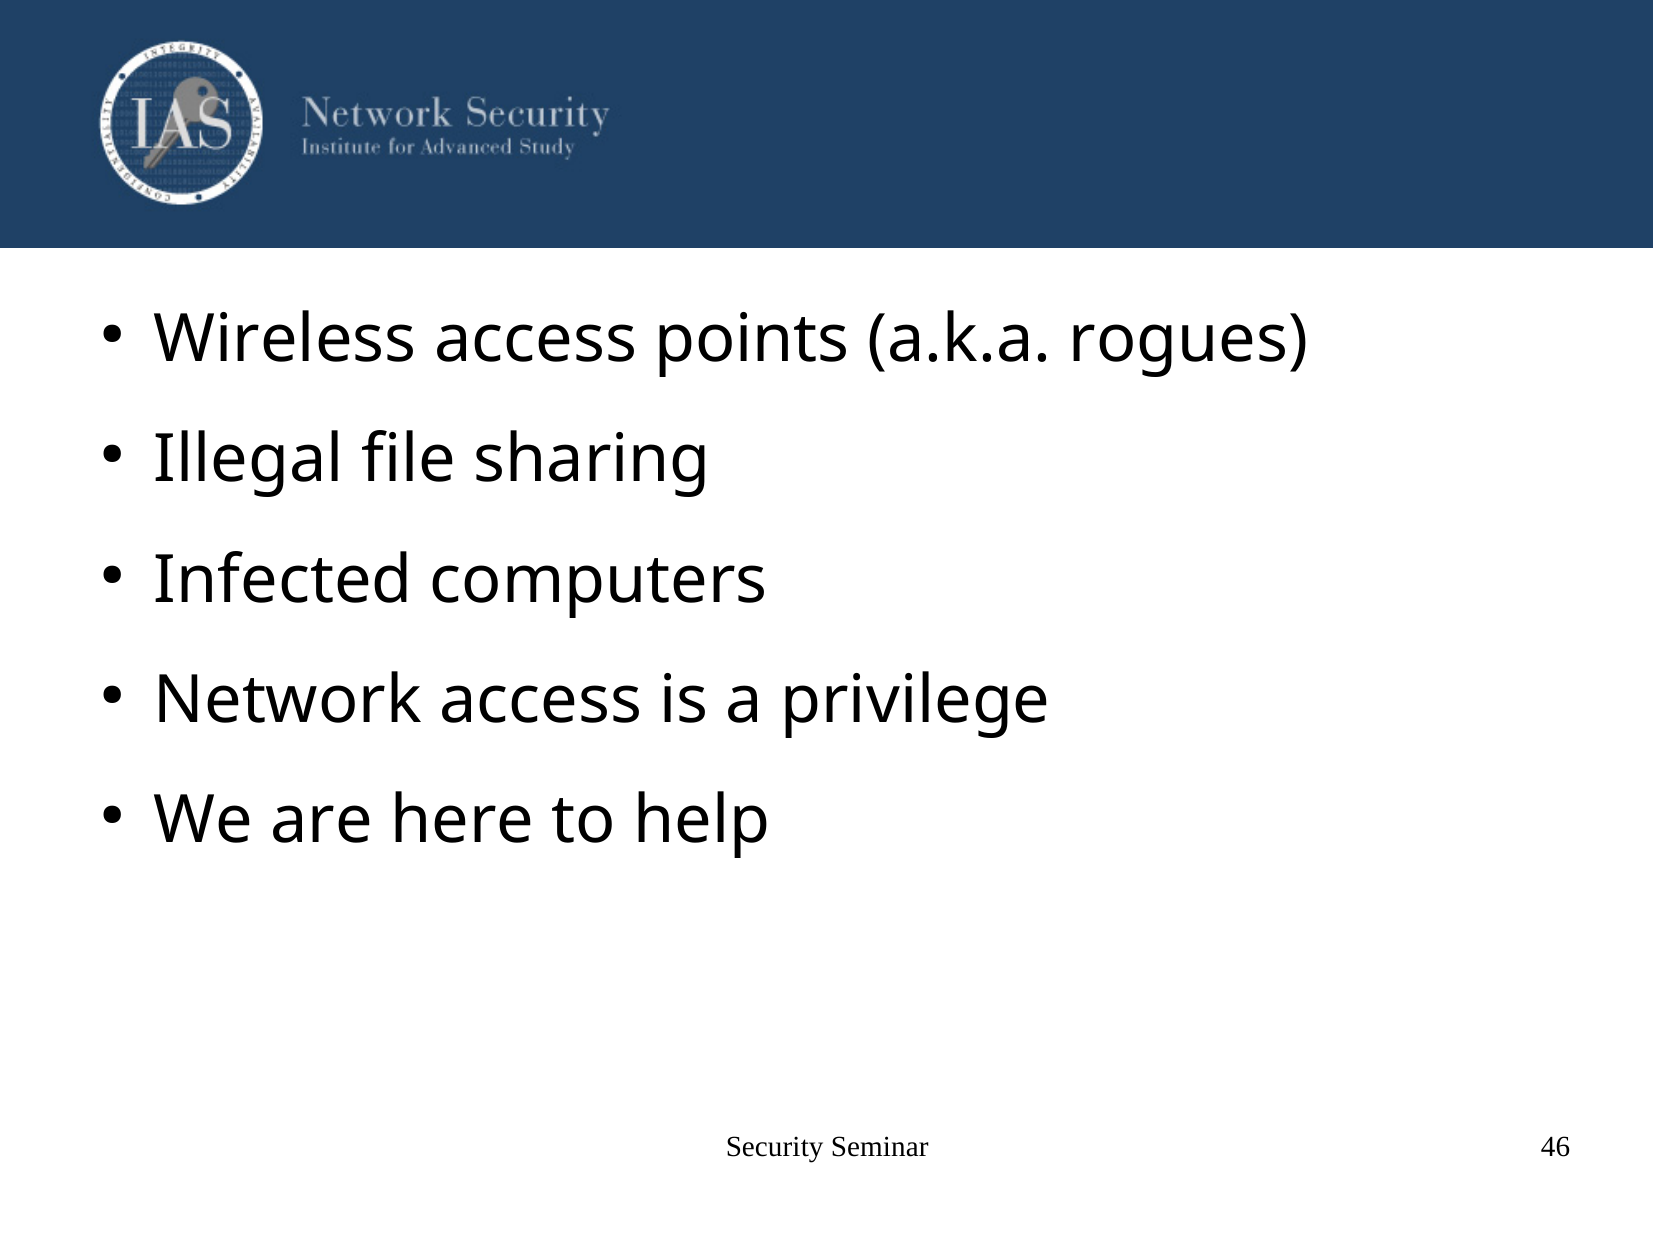

#
Wireless access points (a.k.a. rogues)
Illegal file sharing
Infected computers
Network access is a privilege
We are here to help
Security Seminar
46